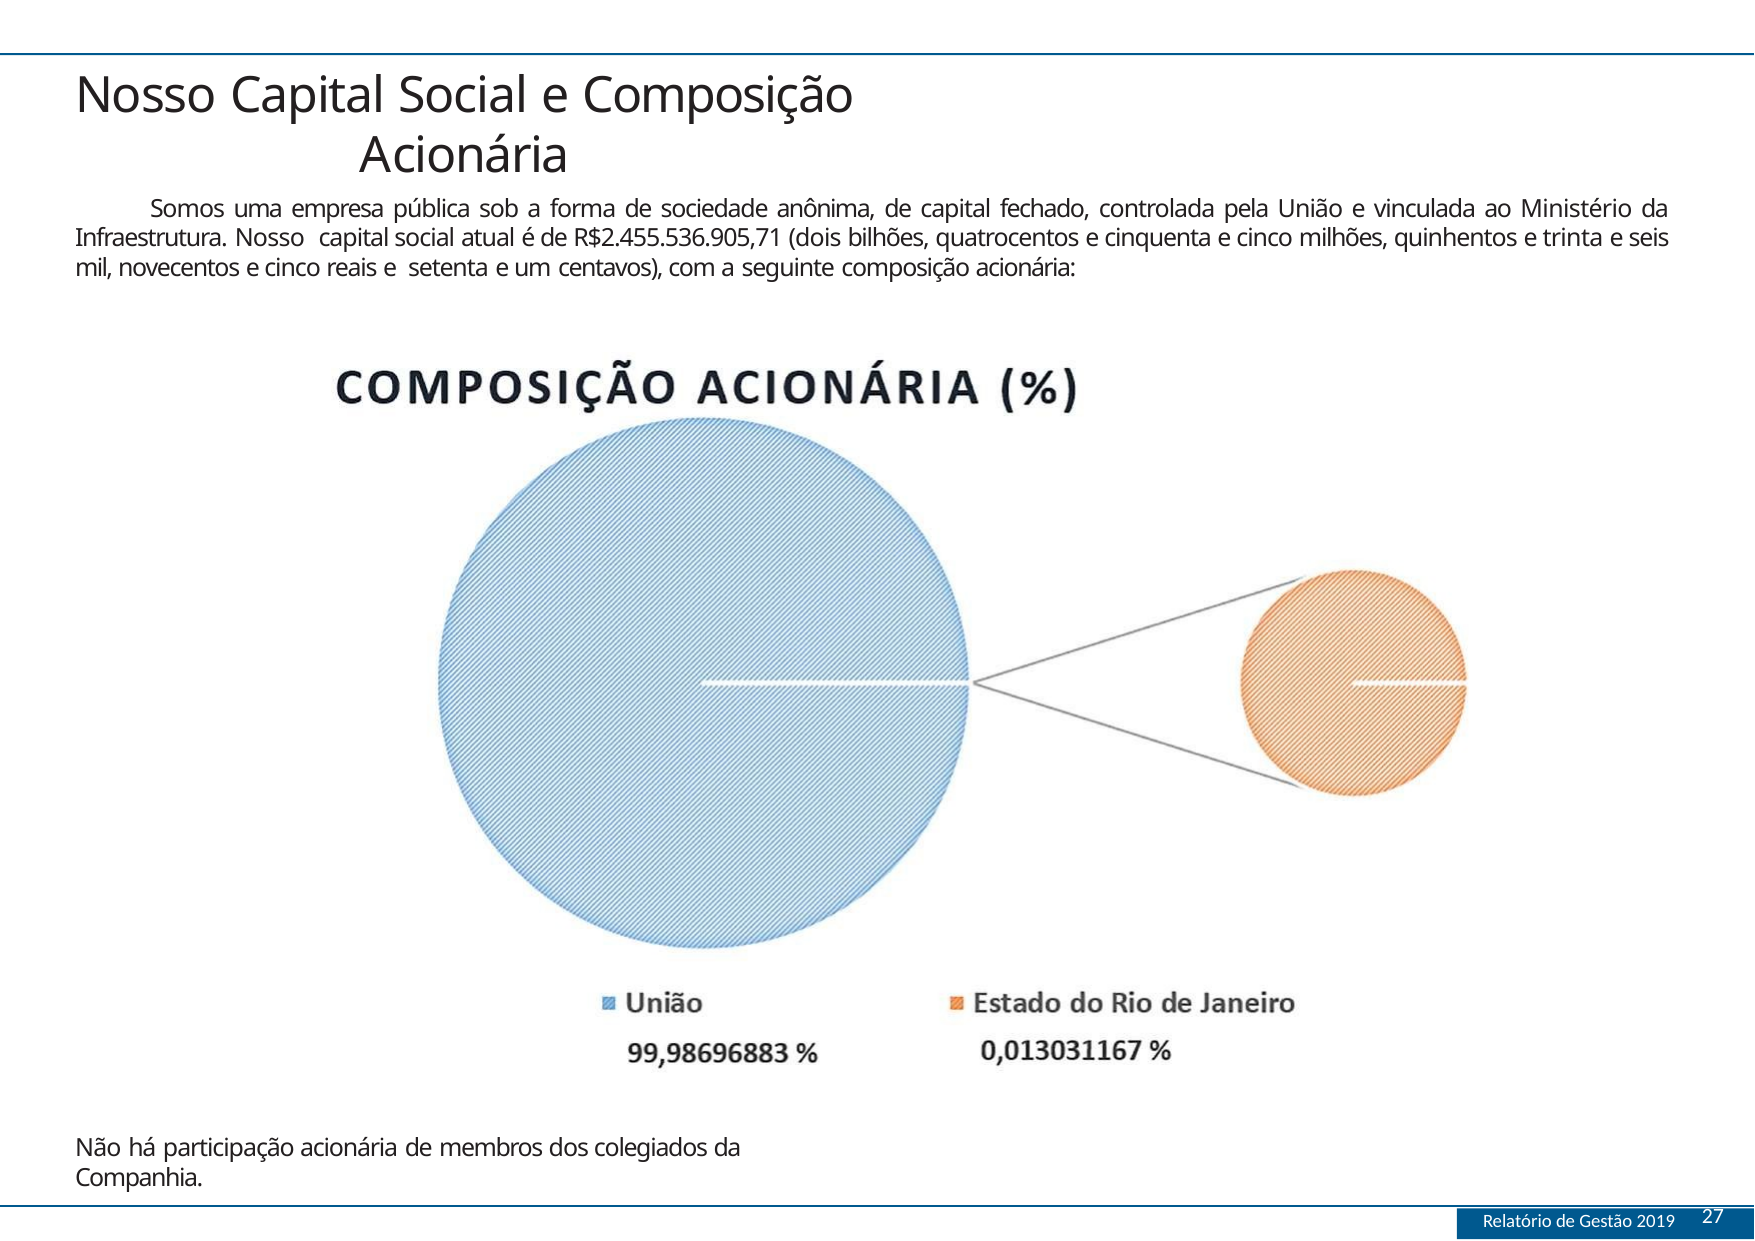

# Nosso Capital Social e Composição Acionária
Somos uma empresa pública sob a forma de sociedade anônima, de capital fechado, controlada pela União e vinculada ao Ministério da Infraestrutura. Nosso capital social atual é de R$2.455.536.905,71 (dois bilhões, quatrocentos e cinquenta e cinco milhões, quinhentos e trinta e seis mil, novecentos e cinco reais e setenta e um centavos), com a seguinte composição acionária:
Não há participação acionária de membros dos colegiados da Companhia.
27
Relatório de Gestão 2019